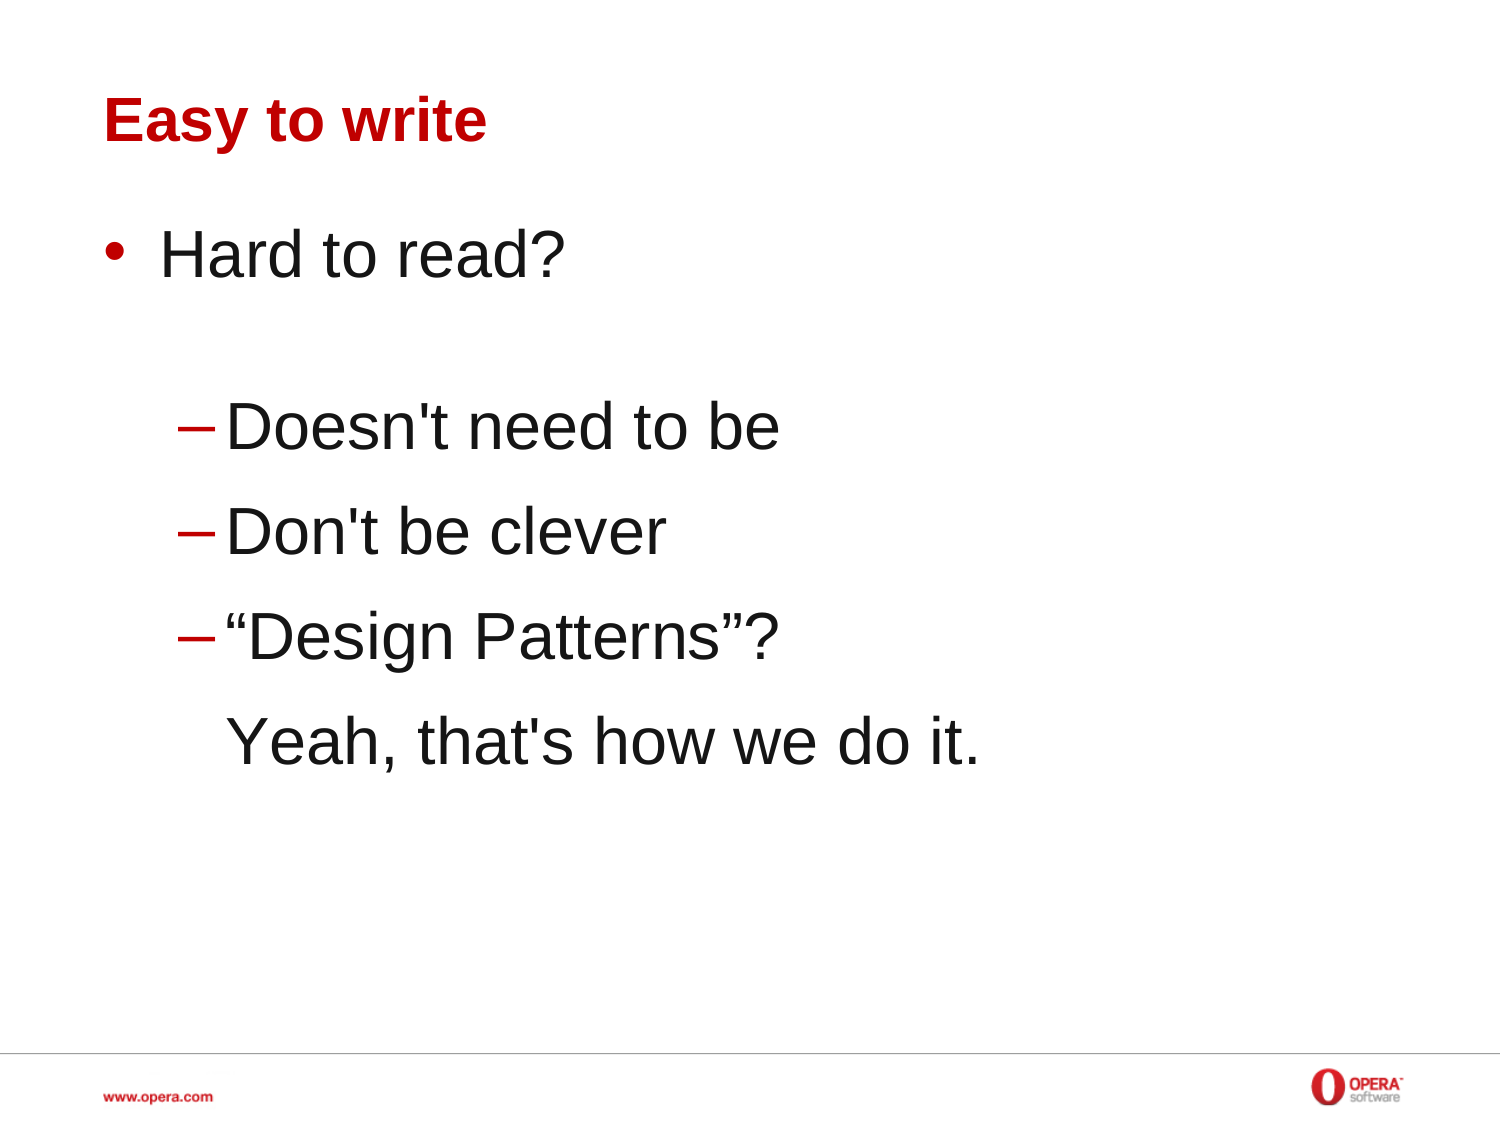

# Easy to write
Hard to read?
Doesn't need to be
Don't be clever
“Design Patterns”?
Yeah, that's how we do it.